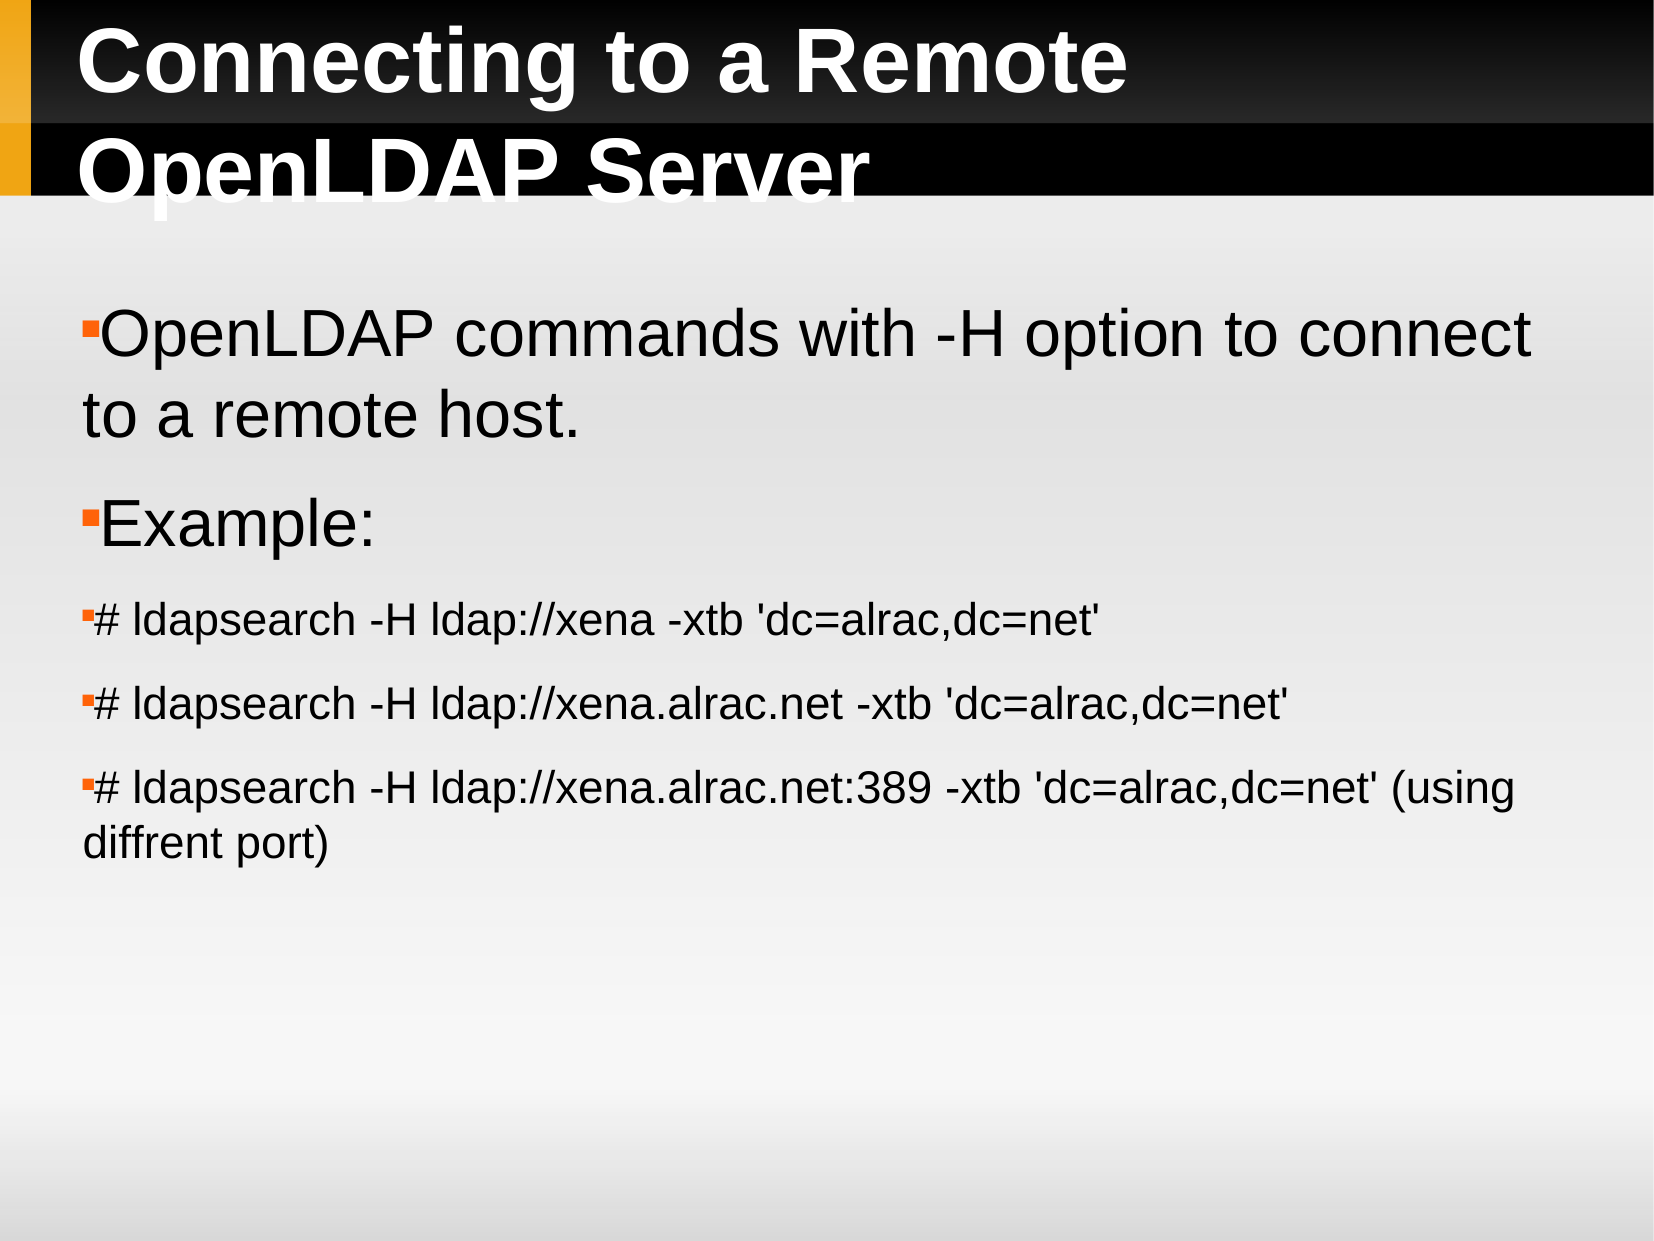

# Connecting to a Remote OpenLDAP Server
OpenLDAP commands with -H option to connect to a remote host.
Example:
# ldapsearch -H ldap://xena -xtb 'dc=alrac,dc=net'
# ldapsearch -H ldap://xena.alrac.net -xtb 'dc=alrac,dc=net'
# ldapsearch -H ldap://xena.alrac.net:389 -xtb 'dc=alrac,dc=net' (using diffrent port)